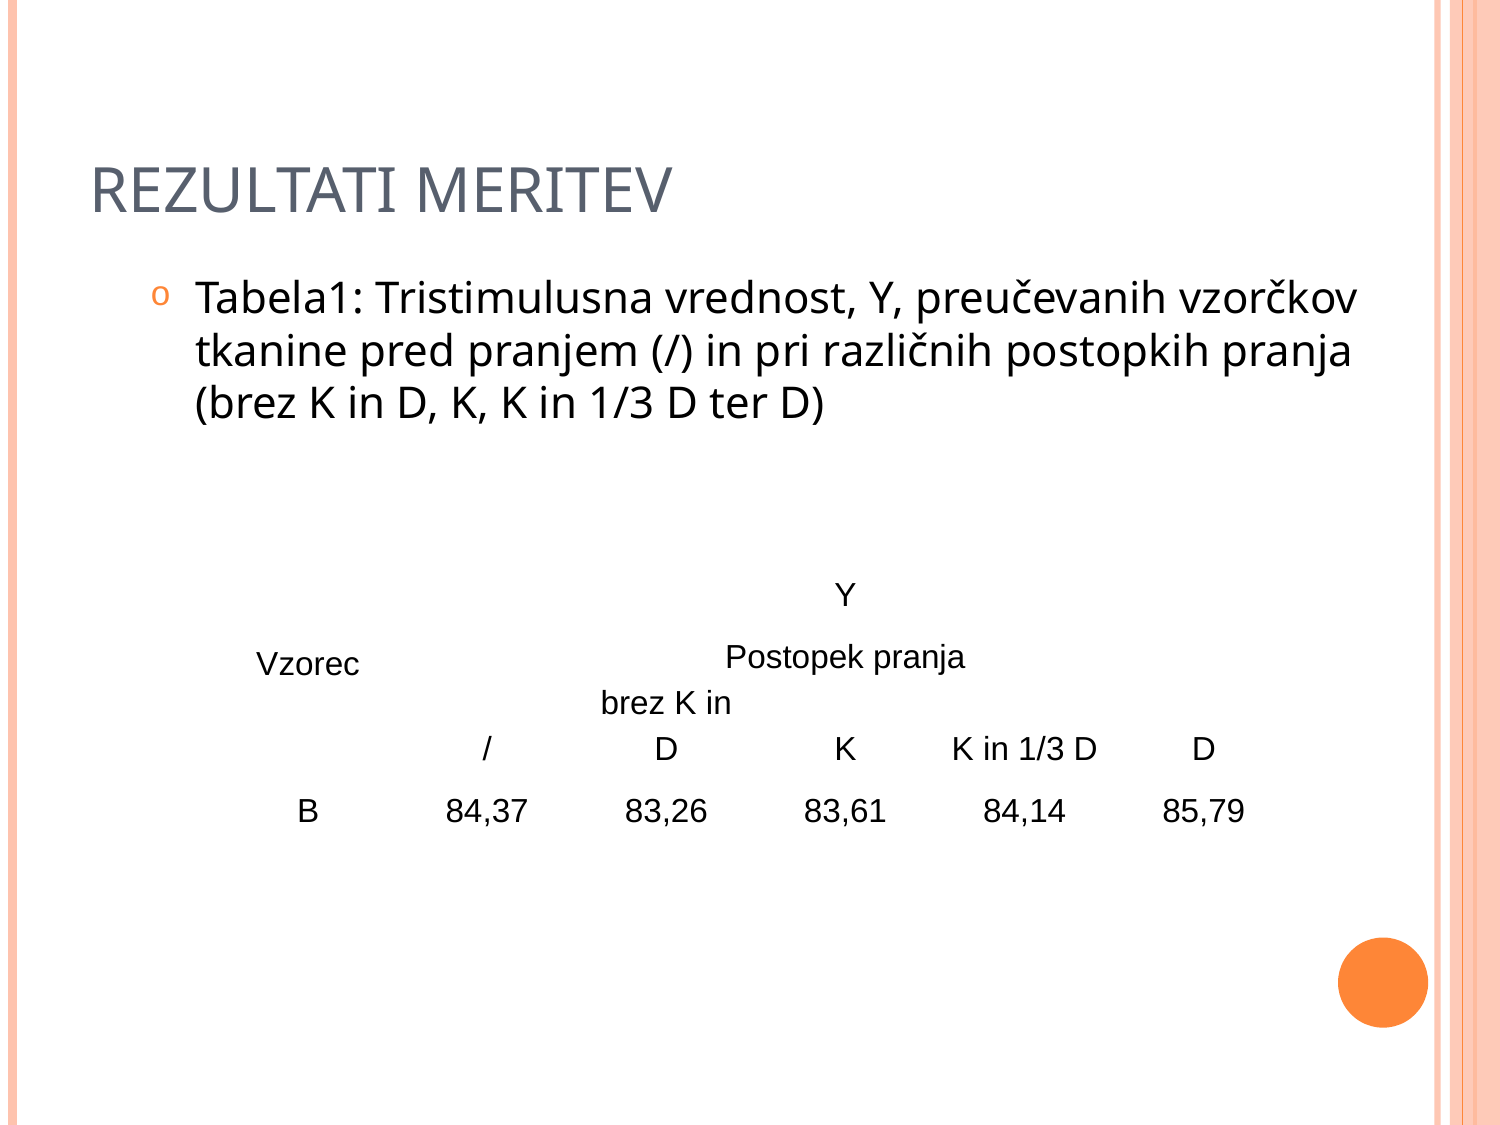

# REZULTATI MERITEV
Tabela1: Tristimulusna vrednost, Y, preučevanih vzorčkov tkanine pred pranjem (/) in pri različnih postopkih pranja (brez K in D, K, K in 1/3 D ter D)
| Vzorec | Y | | | | |
| --- | --- | --- | --- | --- | --- |
| | Postopek pranja | | | | |
| | / | brez K in D | K | K in 1/3 D | D |
| B | 84,37 | 83,26 | 83,61 | 84,14 | 85,79 |